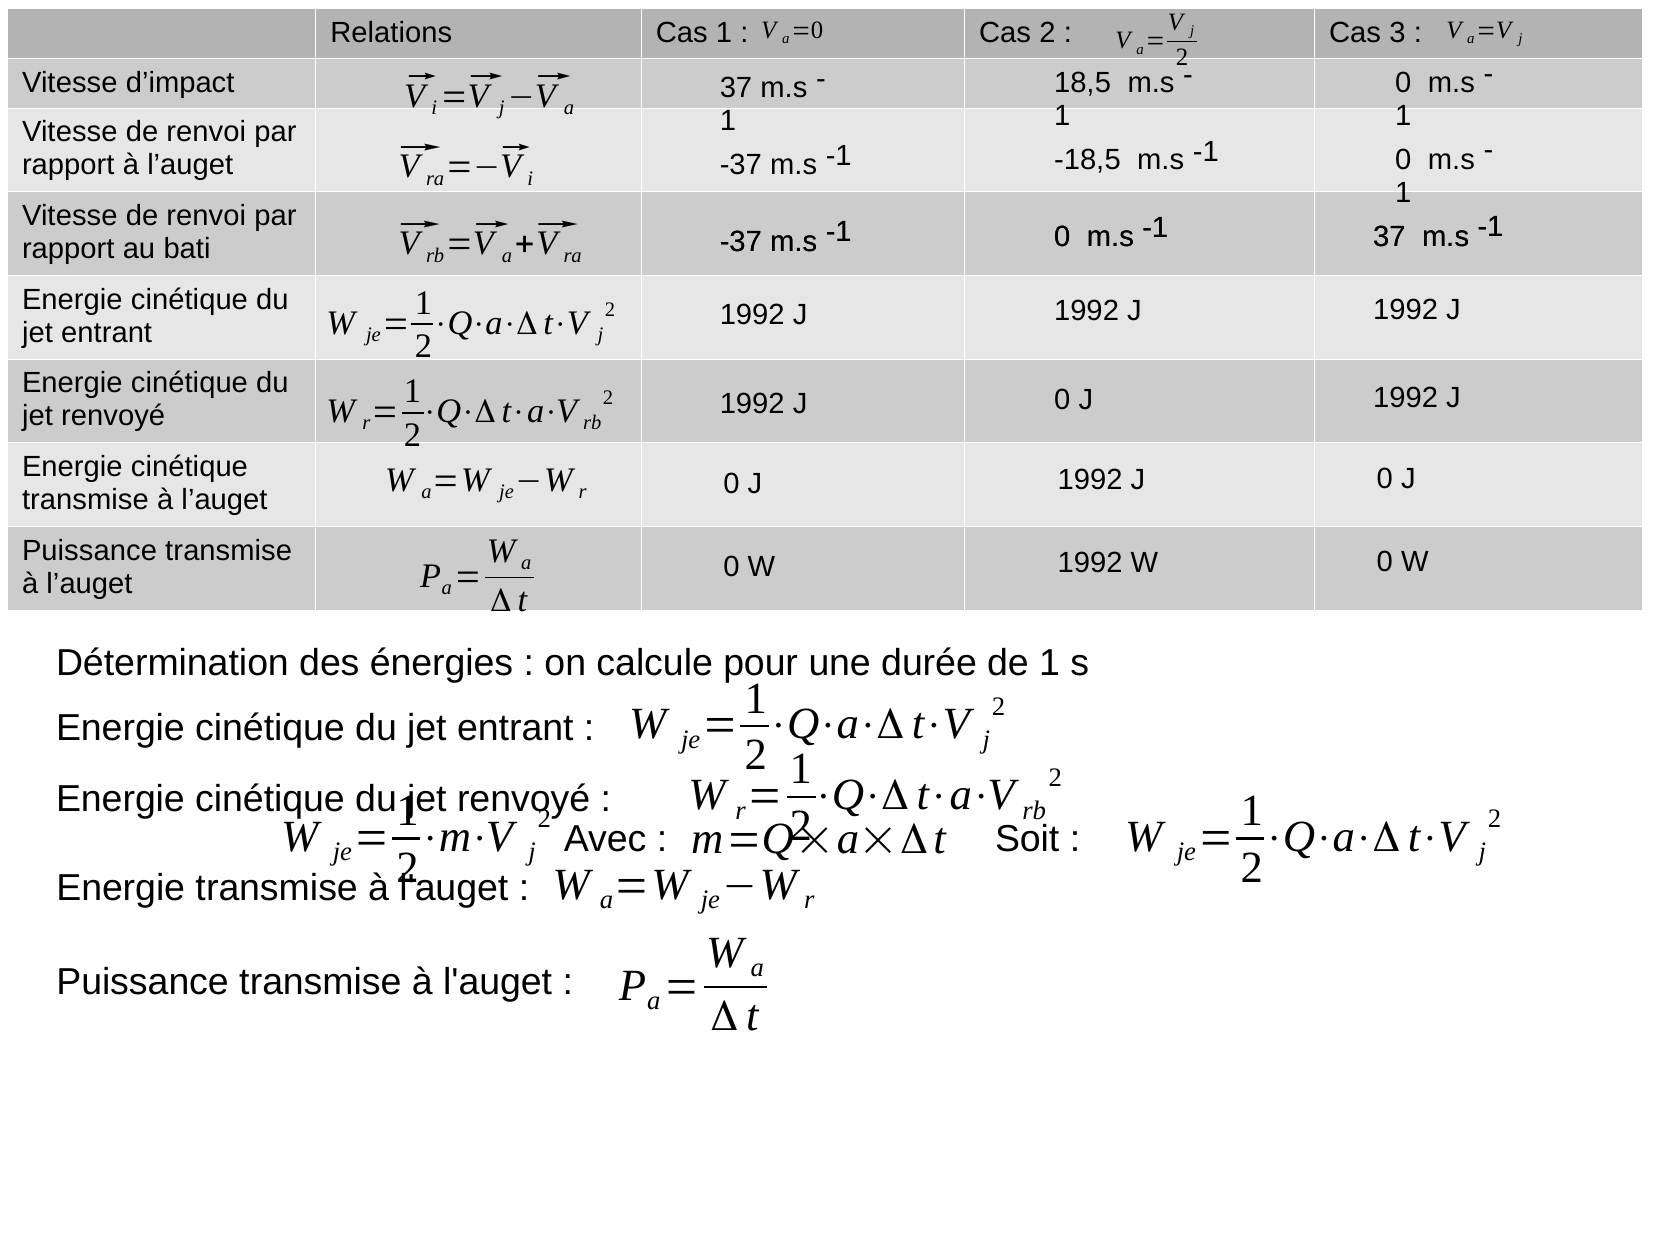

| | Relations | Cas 1 : | Cas 2 : | Cas 3 : |
| --- | --- | --- | --- | --- |
| Vitesse d’impact | | | | |
| Vitesse de renvoi par rapport à l’auget | | | | |
| Vitesse de renvoi par rapport au bati | | | | |
| Energie cinétique du jet entrant | | | | |
| Energie cinétique du jet renvoyé | | | | |
| Energie cinétique transmise à l’auget | | | | |
| Puissance transmise à l’auget | | | | |
0 m.s -1
18,5 m.s -1
37 m.s -1
0 m.s -1
-18,5 m.s -1
-37 m.s -1
37 m.s -1
0 m.s -1
-37 m.s -1
37 m.s -1
0 m.s -1
-37 m.s -1
1992 J
1992 J
1992 J
1992 J
0 J
1992 J
0 J
1992 J
0 J
0 W
1992 W
0 W
Détermination des énergies : on calcule pour une durée de 1 s
Energie cinétique du jet entrant :
Energie cinétique du jet renvoyé :
Avec :
Soit :
Energie transmise à l'auget :
Puissance transmise à l'auget :